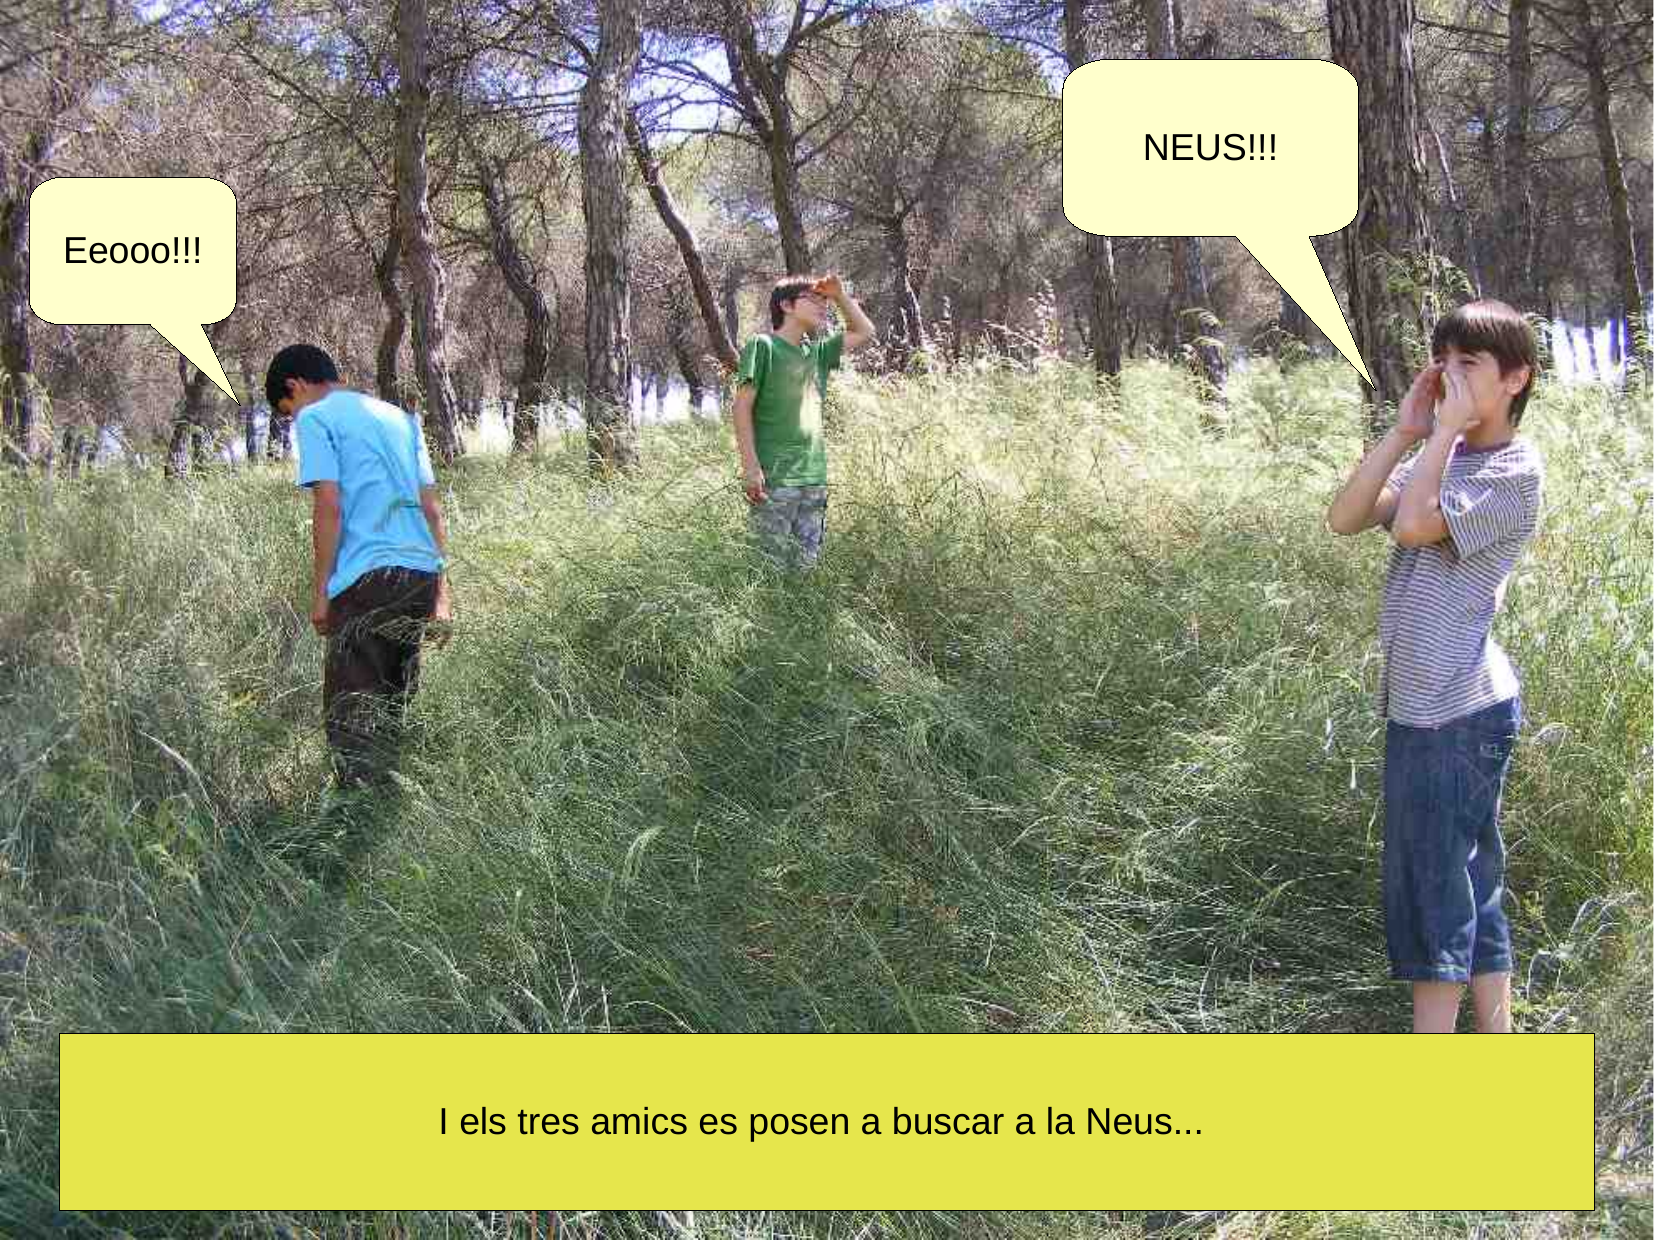

NEUS!!!
Eeooo!!!
I els tres amics es posen a buscar a la Neus...